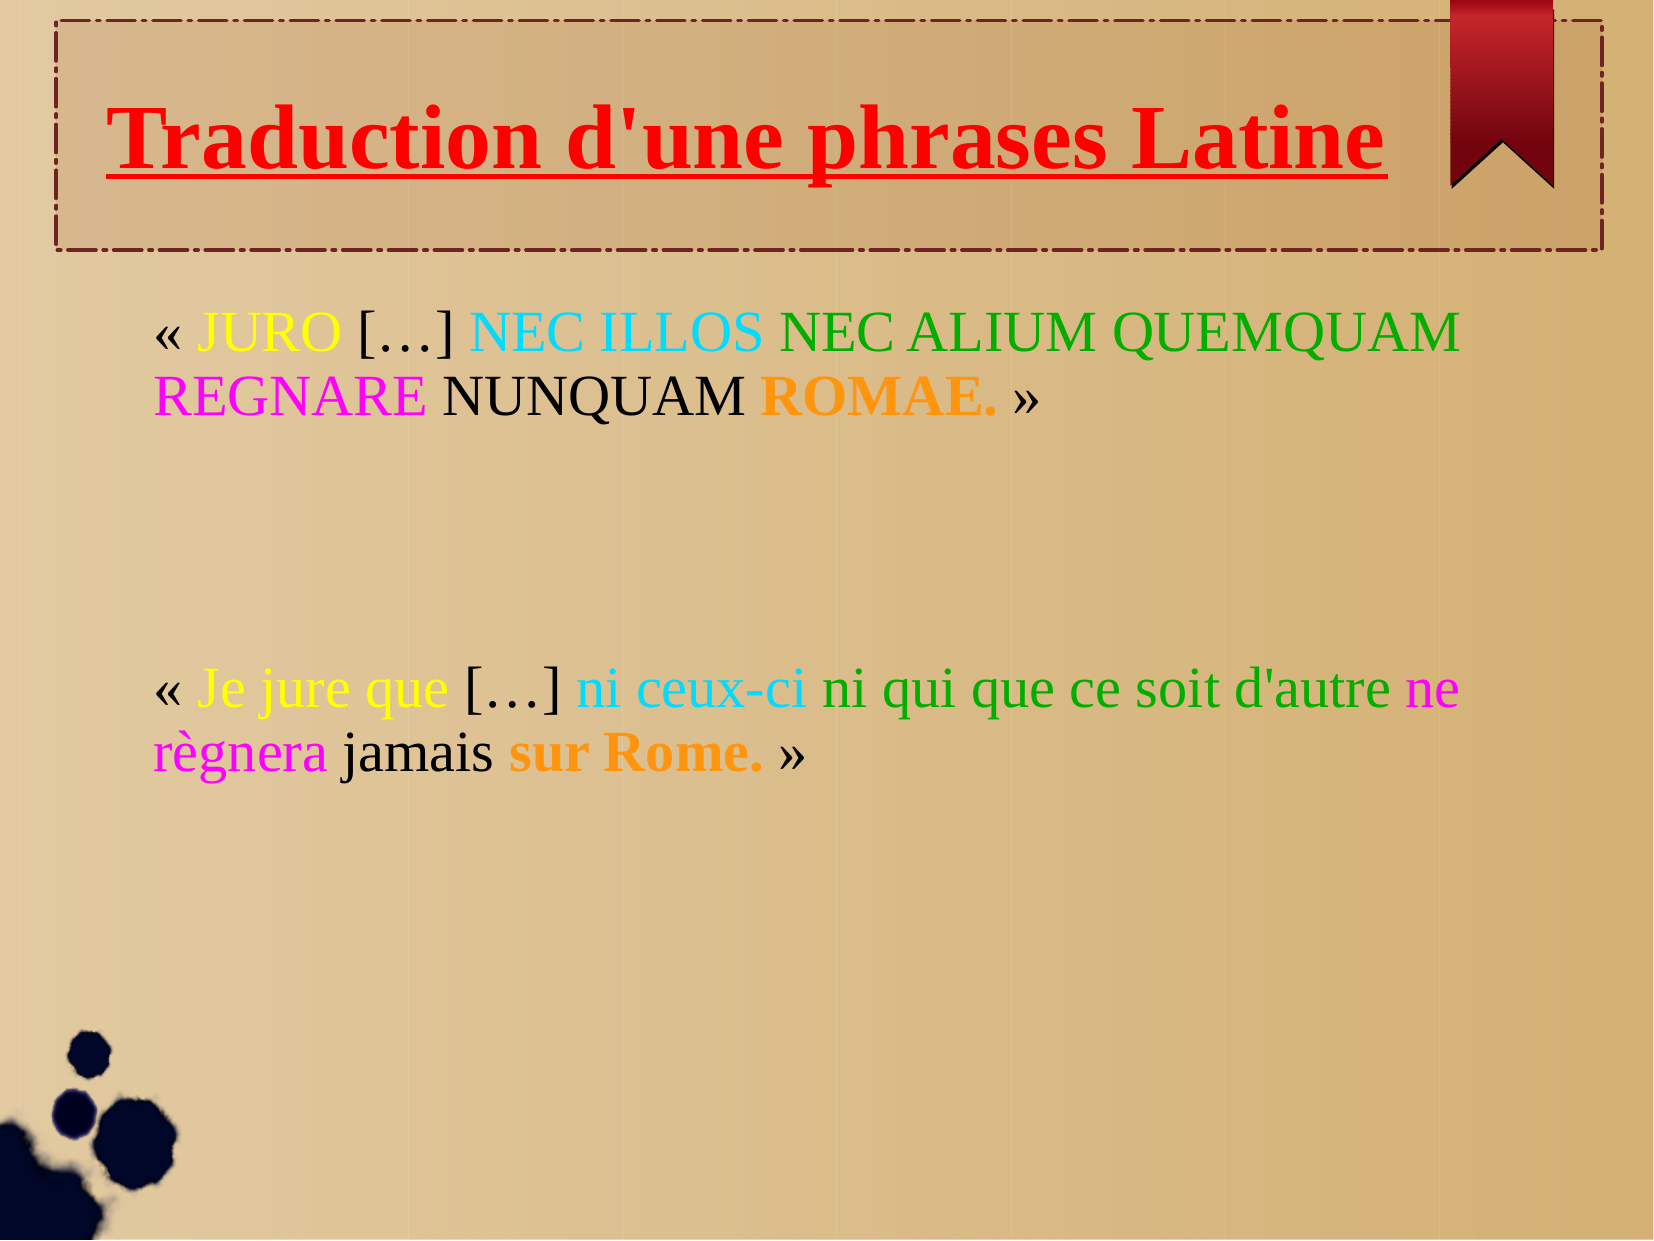

# Traduction d'une phrases Latine
« JURO […] NEC ILLOS NEC ALIUM QUEMQUAM REGNARE NUNQUAM ROMAE. »
« Je jure que […] ni ceux-ci ni qui que ce soit d'autre ne règnera jamais sur Rome. »